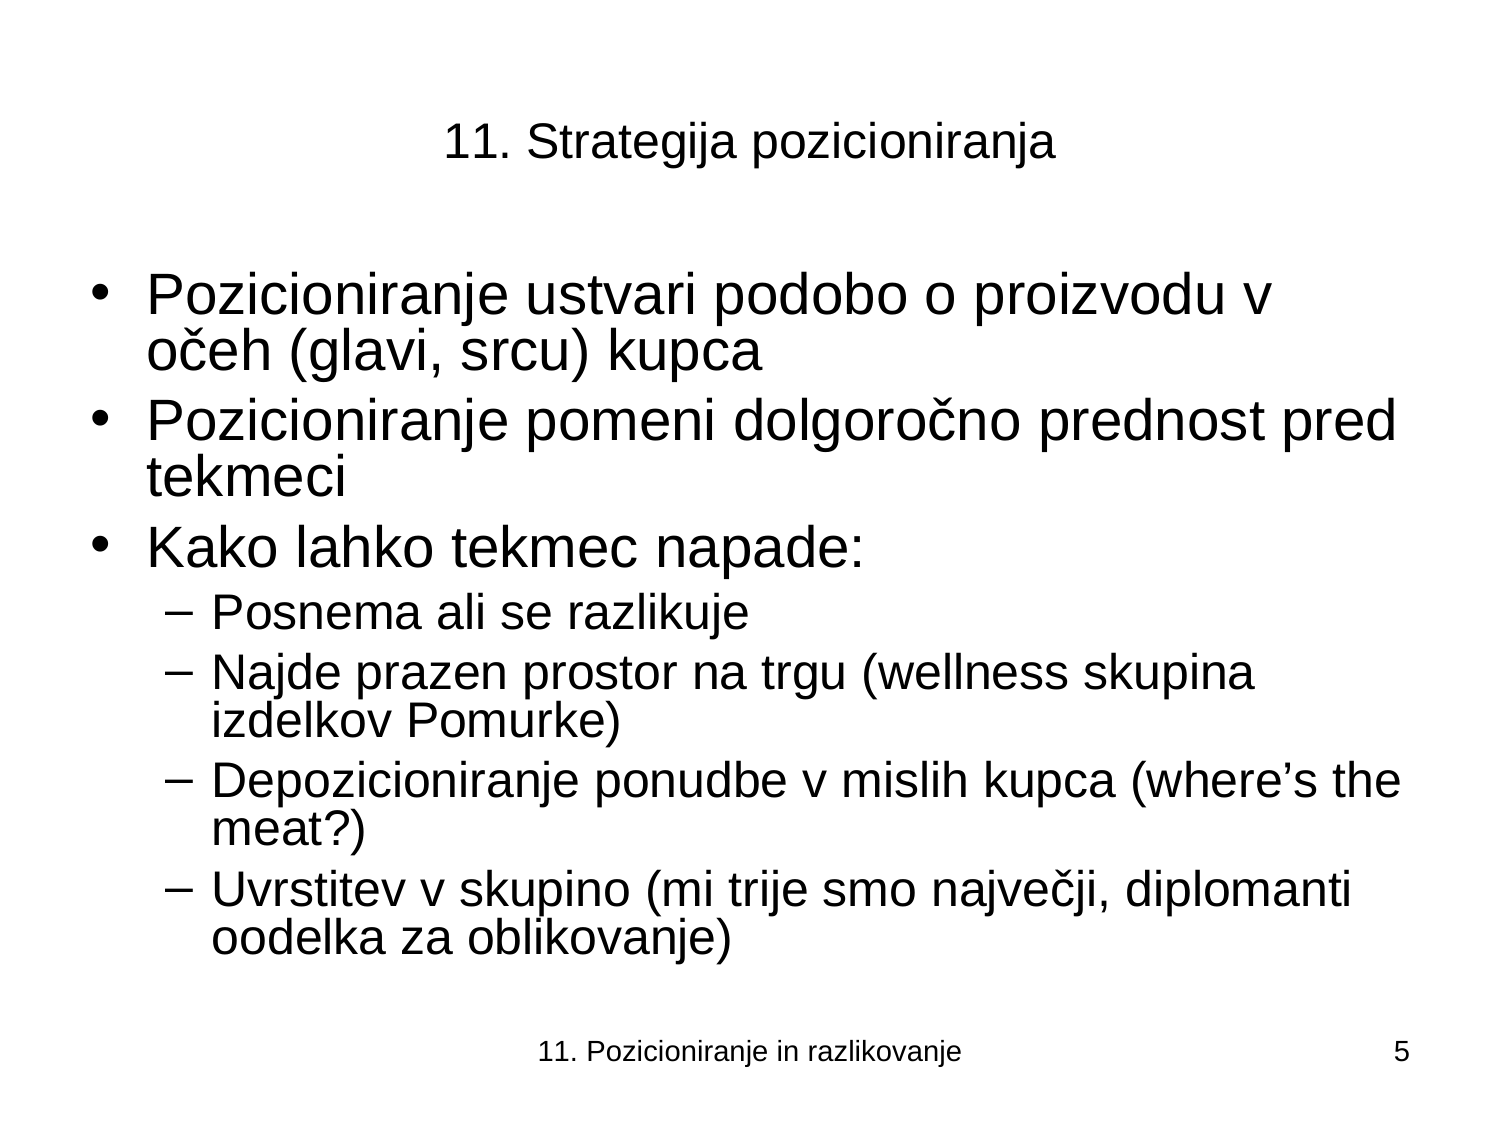

# 11. Strategija pozicioniranja
Pozicioniranje ustvari podobo o proizvodu v očeh (glavi, srcu) kupca
Pozicioniranje pomeni dolgoročno prednost pred tekmeci
Kako lahko tekmec napade:
Posnema ali se razlikuje
Najde prazen prostor na trgu (wellness skupina izdelkov Pomurke)
Depozicioniranje ponudbe v mislih kupca (where’s the meat?)
Uvrstitev v skupino (mi trije smo največji, diplomanti oodelka za oblikovanje)
11. Pozicioniranje in razlikovanje